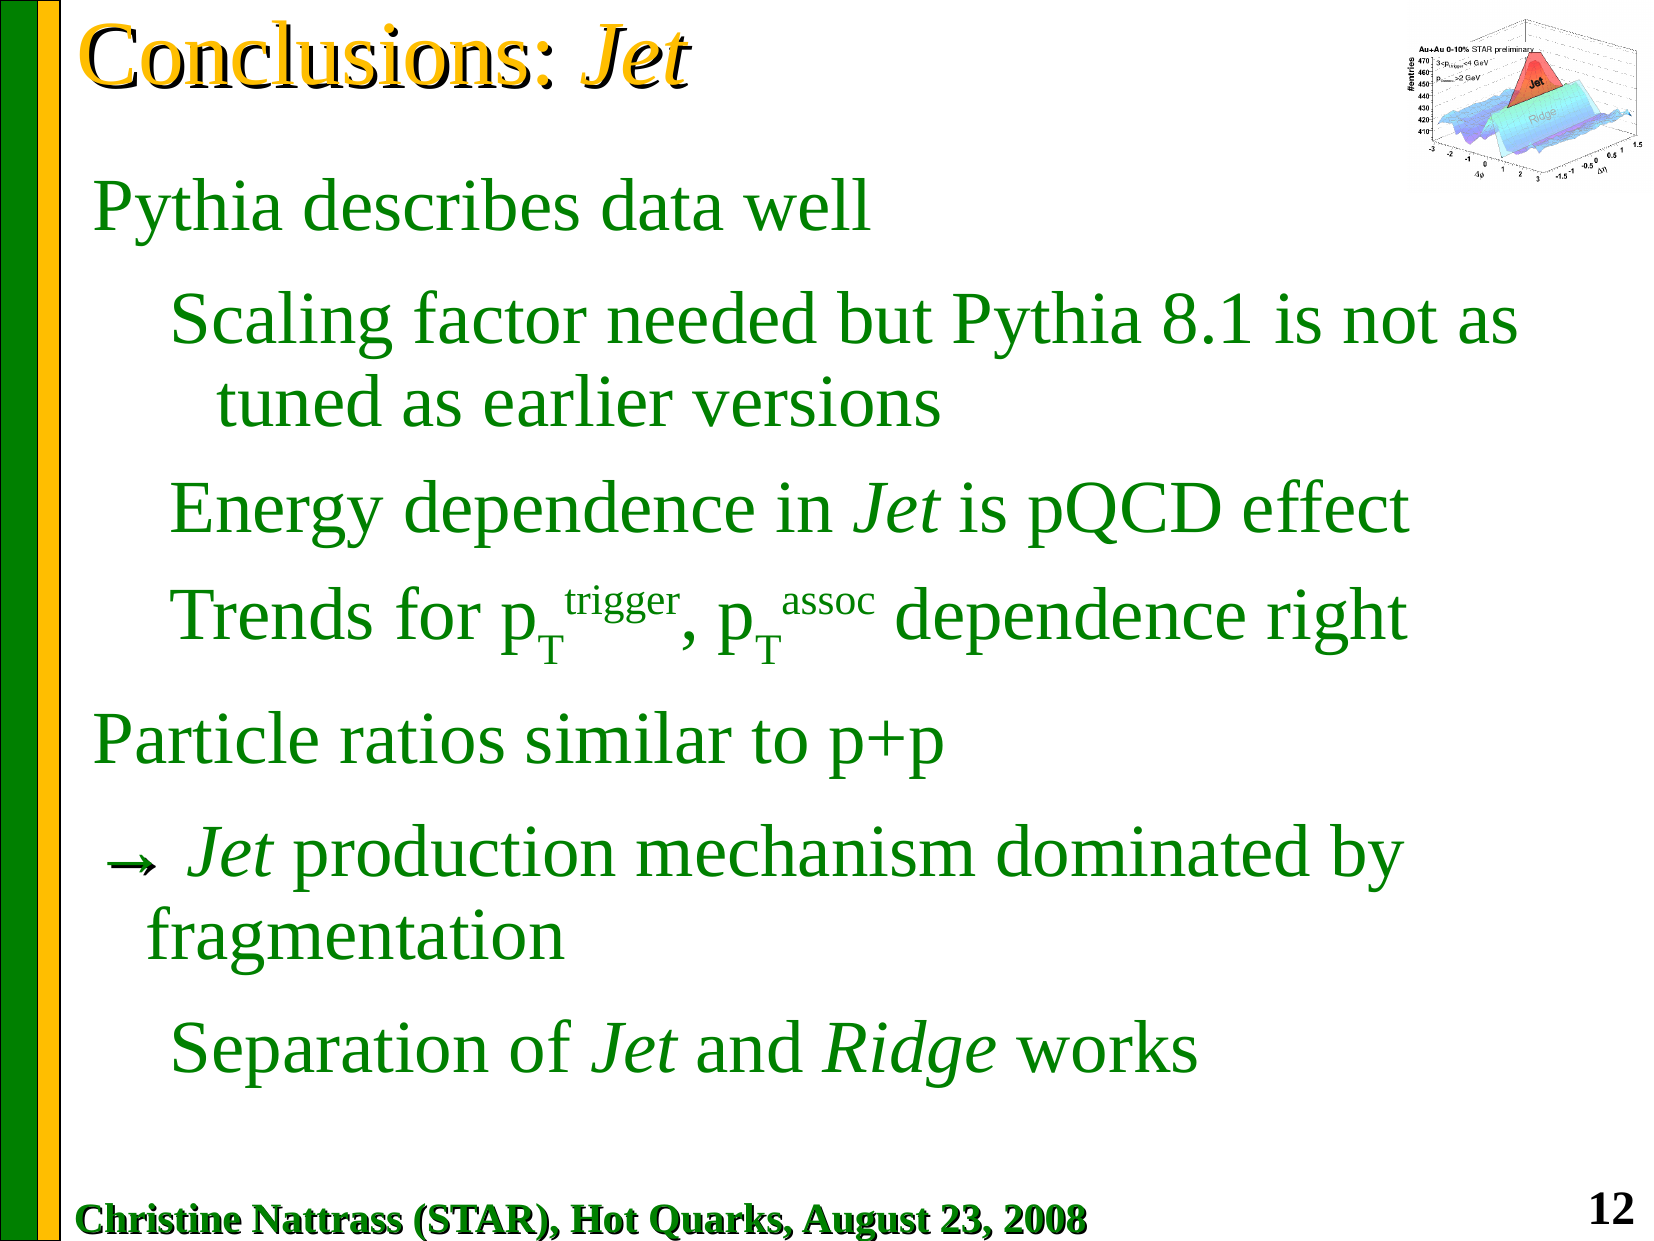

# Conclusions: Jet
Pythia describes data well
Scaling factor needed but Pythia 8.1 is not as tuned as earlier versions
Energy dependence in Jet is pQCD effect
Trends for pTtrigger, pTassoc dependence right
Particle ratios similar to p+p
→ Jet production mechanism dominated by fragmentation
Separation of Jet and Ridge works
12